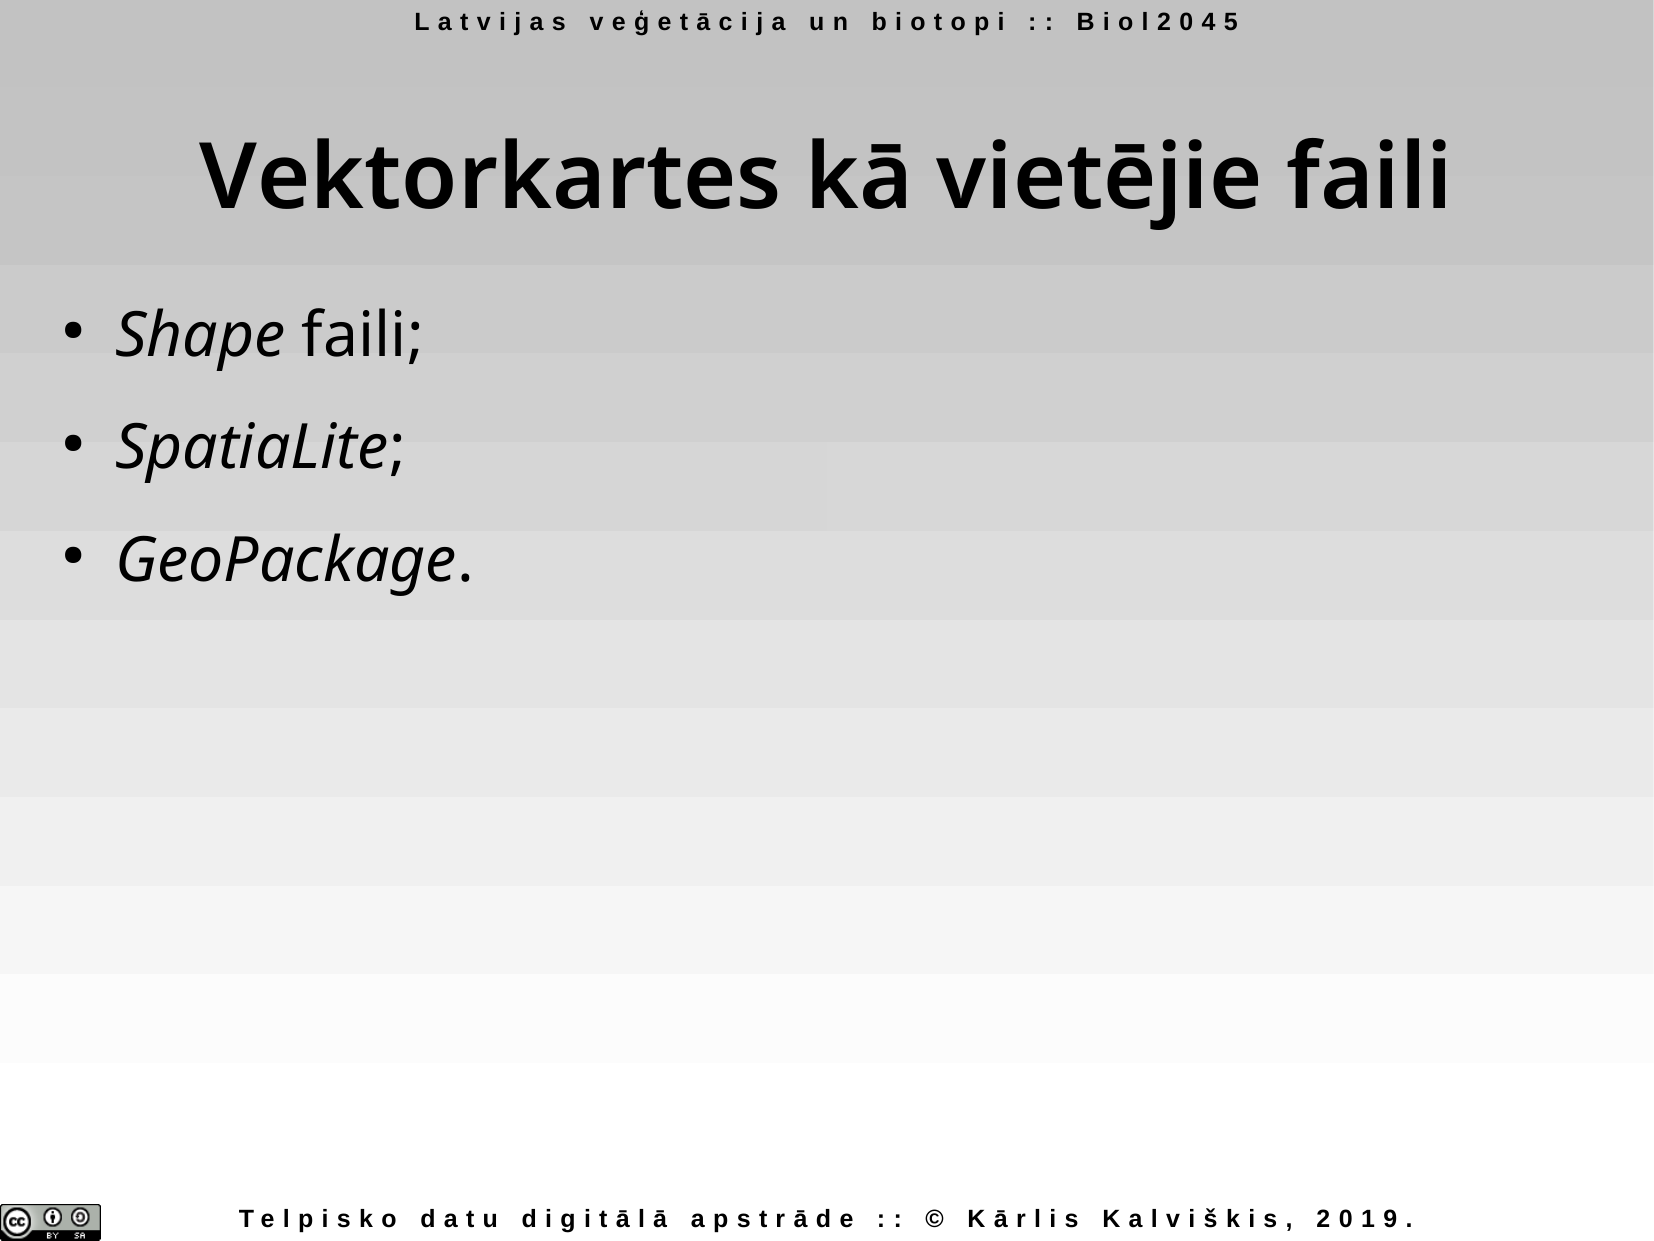

# Vektorkartes kā vietējie faili
Shape faili;
SpatiaLite;
GeoPackage.